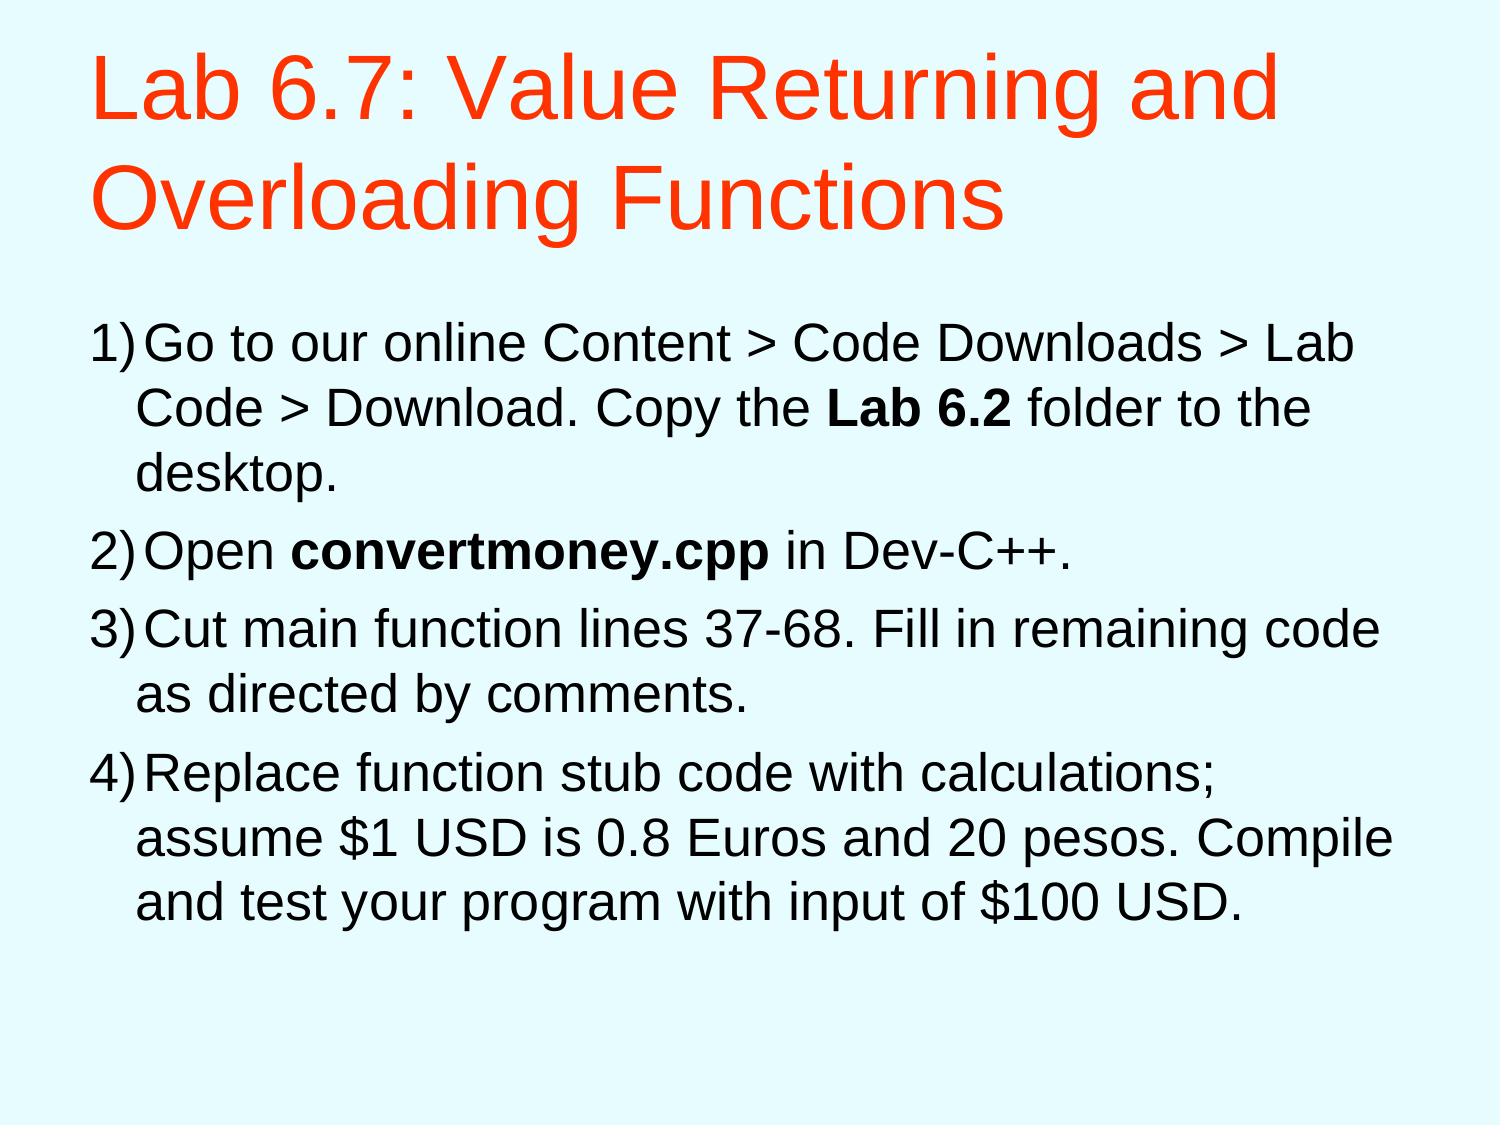

# Lab 6.7: Value Returning and Overloading Functions
 Go to our online Content > Code Downloads > Lab Code > Download. Copy the Lab 6.2 folder to the desktop.
 Open convertmoney.cpp in Dev-C++.
 Cut main function lines 37-68. Fill in remaining code as directed by comments.
 Replace function stub code with calculations; assume $1 USD is 0.8 Euros and 20 pesos. Compile and test your program with input of $100 USD.